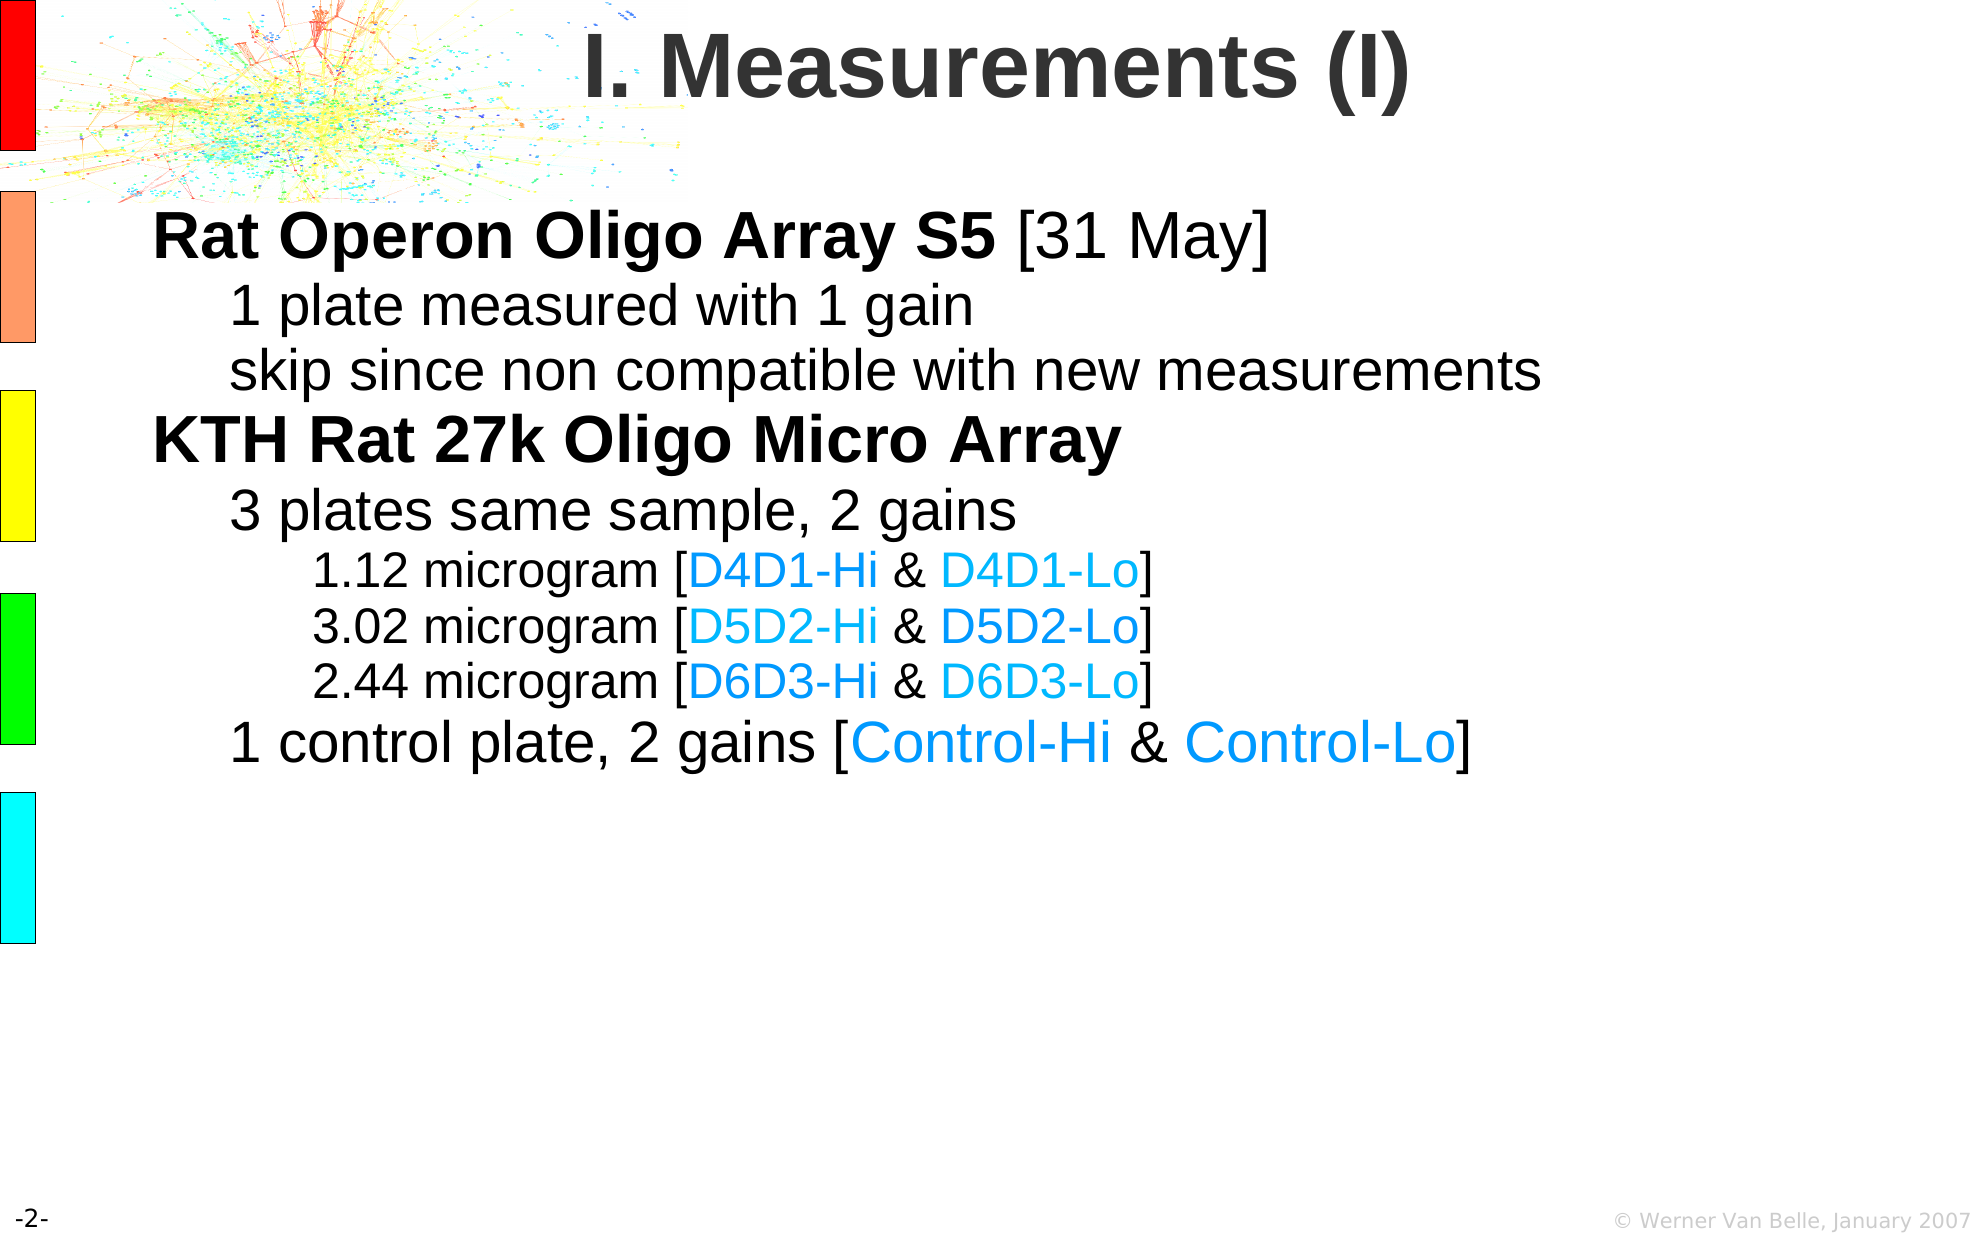

# I. Measurements (I)
Rat Operon Oligo Array S5 [31 May]
1 plate measured with 1 gain
skip since non compatible with new measurements
KTH Rat 27k Oligo Micro Array
3 plates same sample, 2 gains
1.12 microgram [D4D1-Hi & D4D1-Lo]
3.02 microgram [D5D2-Hi & D5D2-Lo]
2.44 microgram [D6D3-Hi & D6D3-Lo]
1 control plate, 2 gains [Control-Hi & Control-Lo]